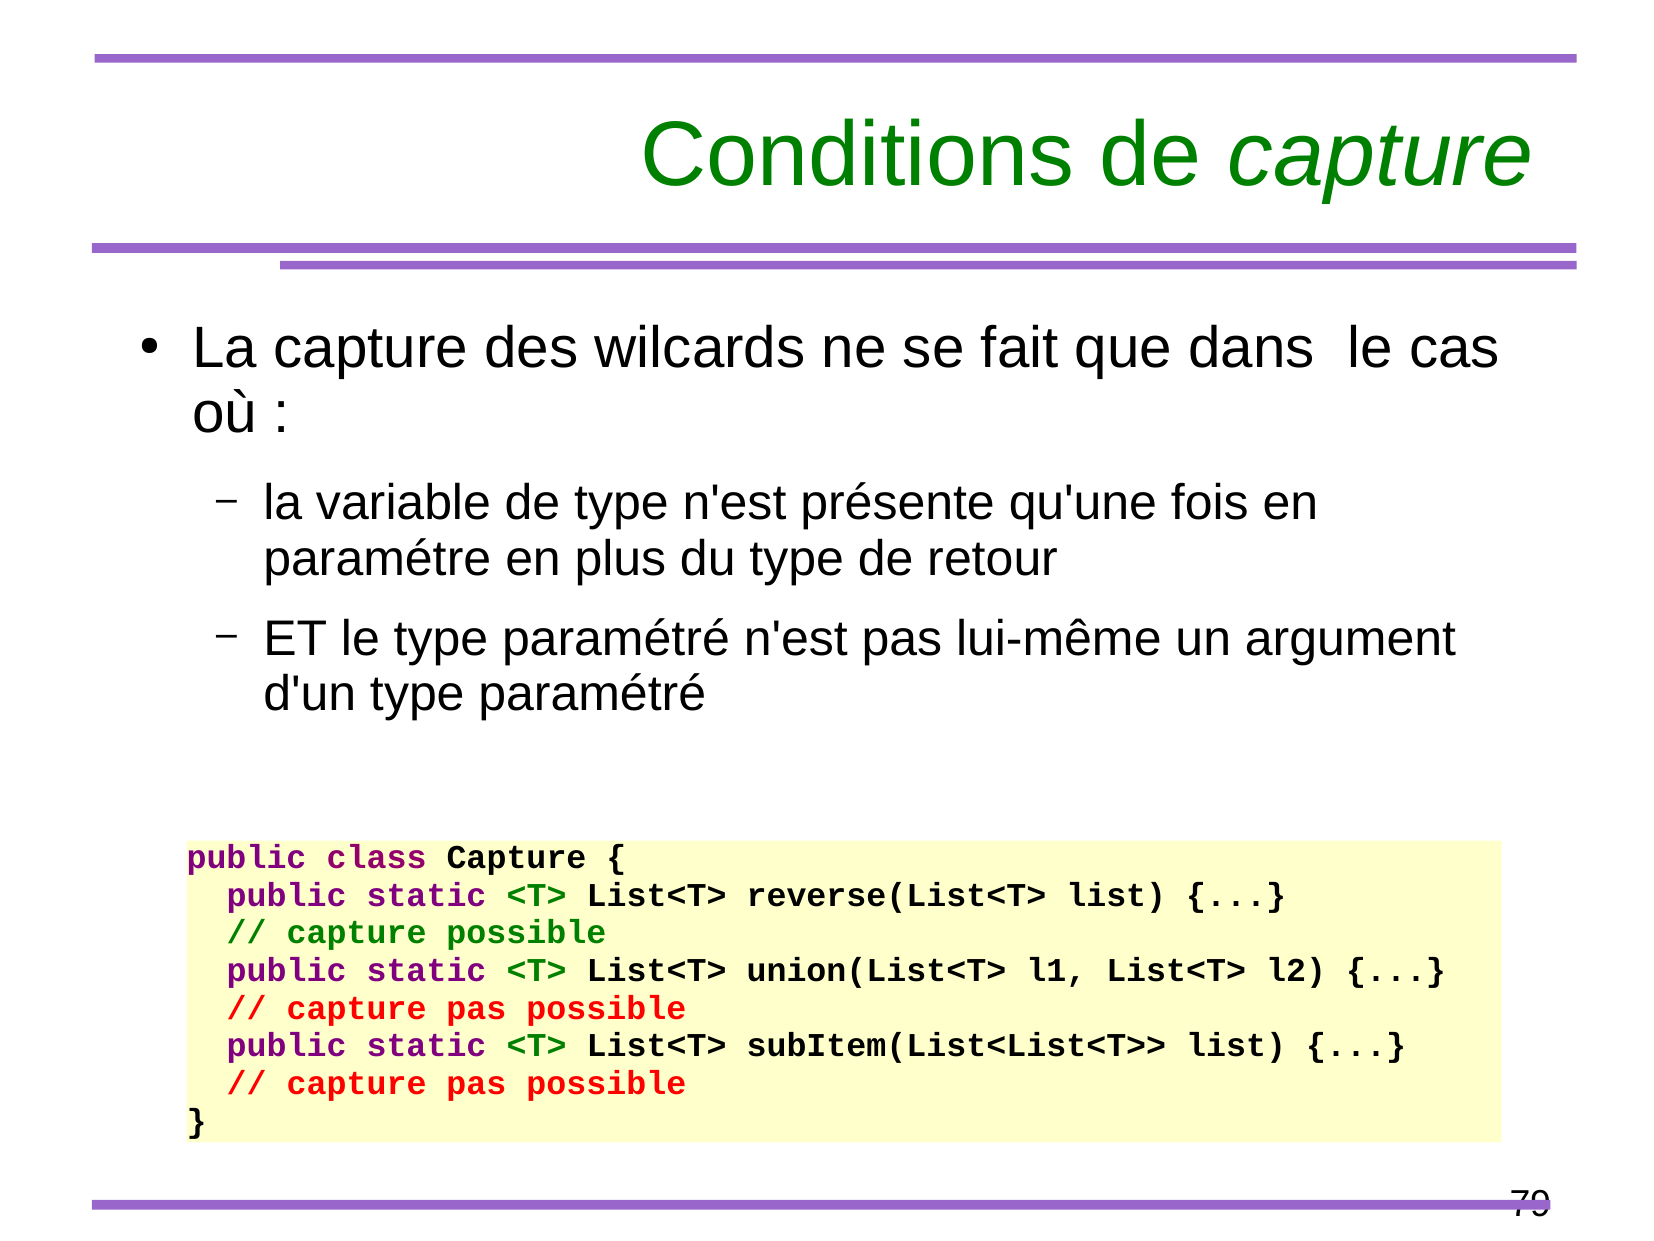

# Conditions de capture
La capture des wilcards ne se fait que dans le cas où :
la variable de type n'est présente qu'une fois en paramétre en plus du type de retour
ET le type paramétré n'est pas lui-même un argument d'un type paramétré
public class Capture {
 public static <T> List<T> reverse(List<T> list) {...}
 // capture possible
 public static <T> List<T> union(List<T> l1, List<T> l2) {...}
 // capture pas possible
 public static <T> List<T> subItem(List<List<T>> list) {...}
 // capture pas possible
}